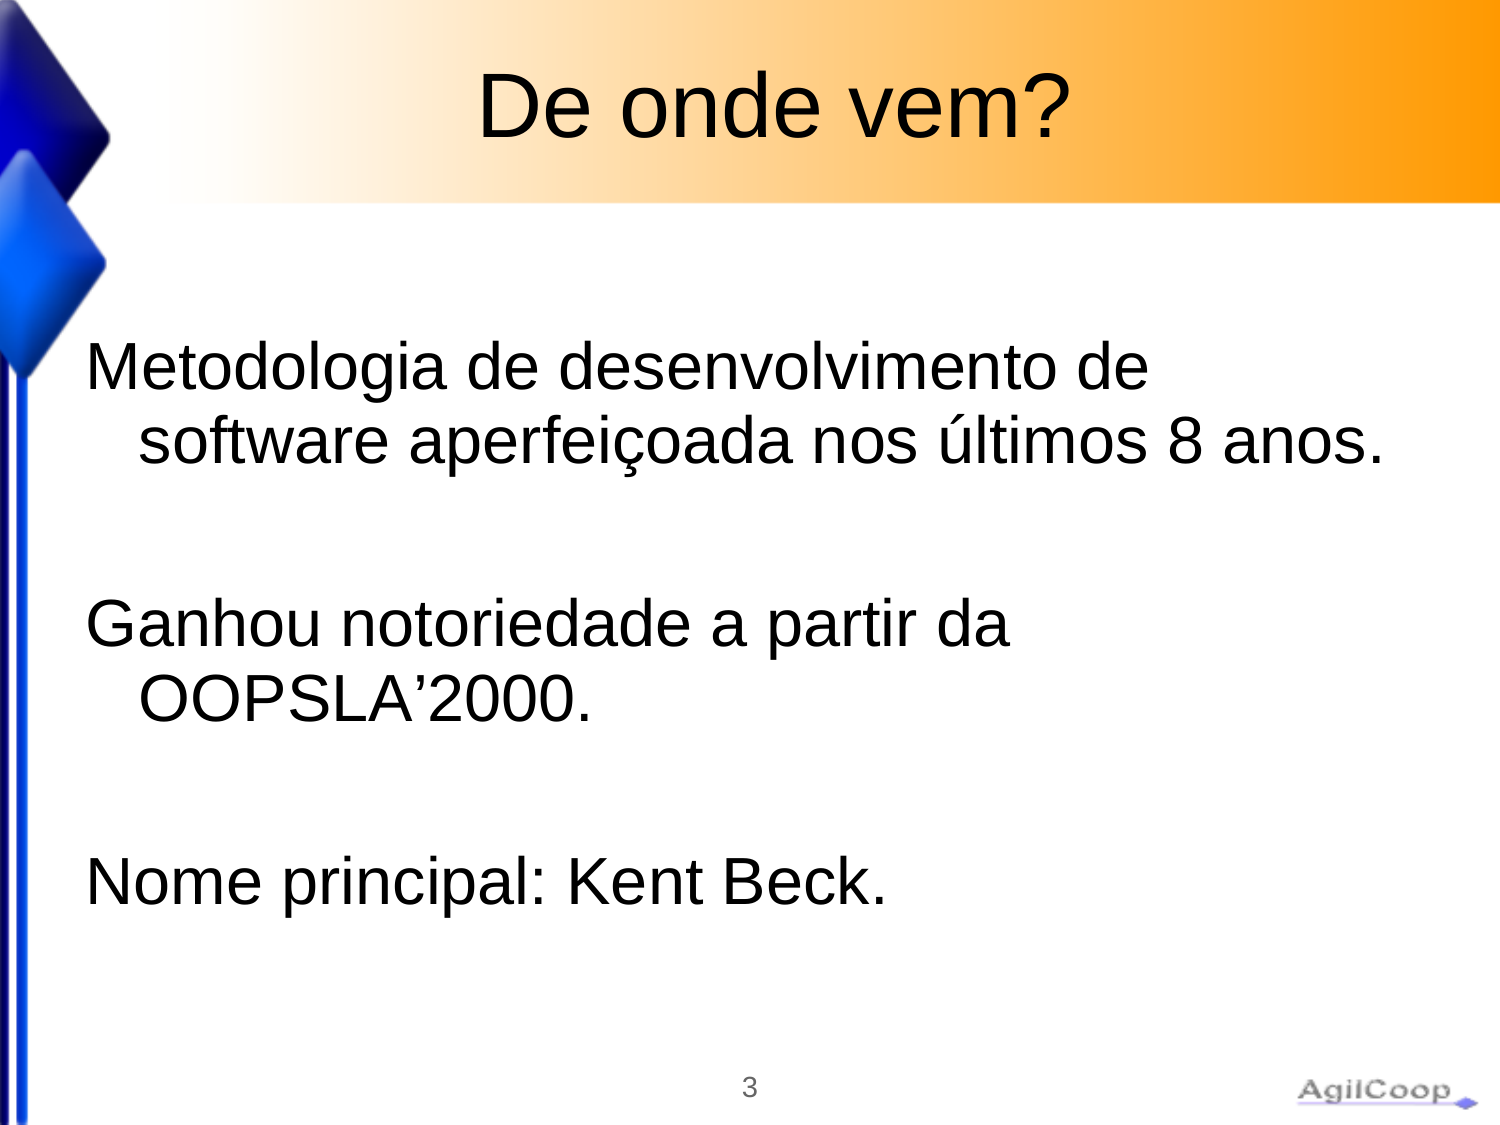

# De onde vem?
Metodologia de desenvolvimento de software aperfeiçoada nos últimos 8 anos.
Ganhou notoriedade a partir da OOPSLA’2000.
Nome principal: Kent Beck.
3